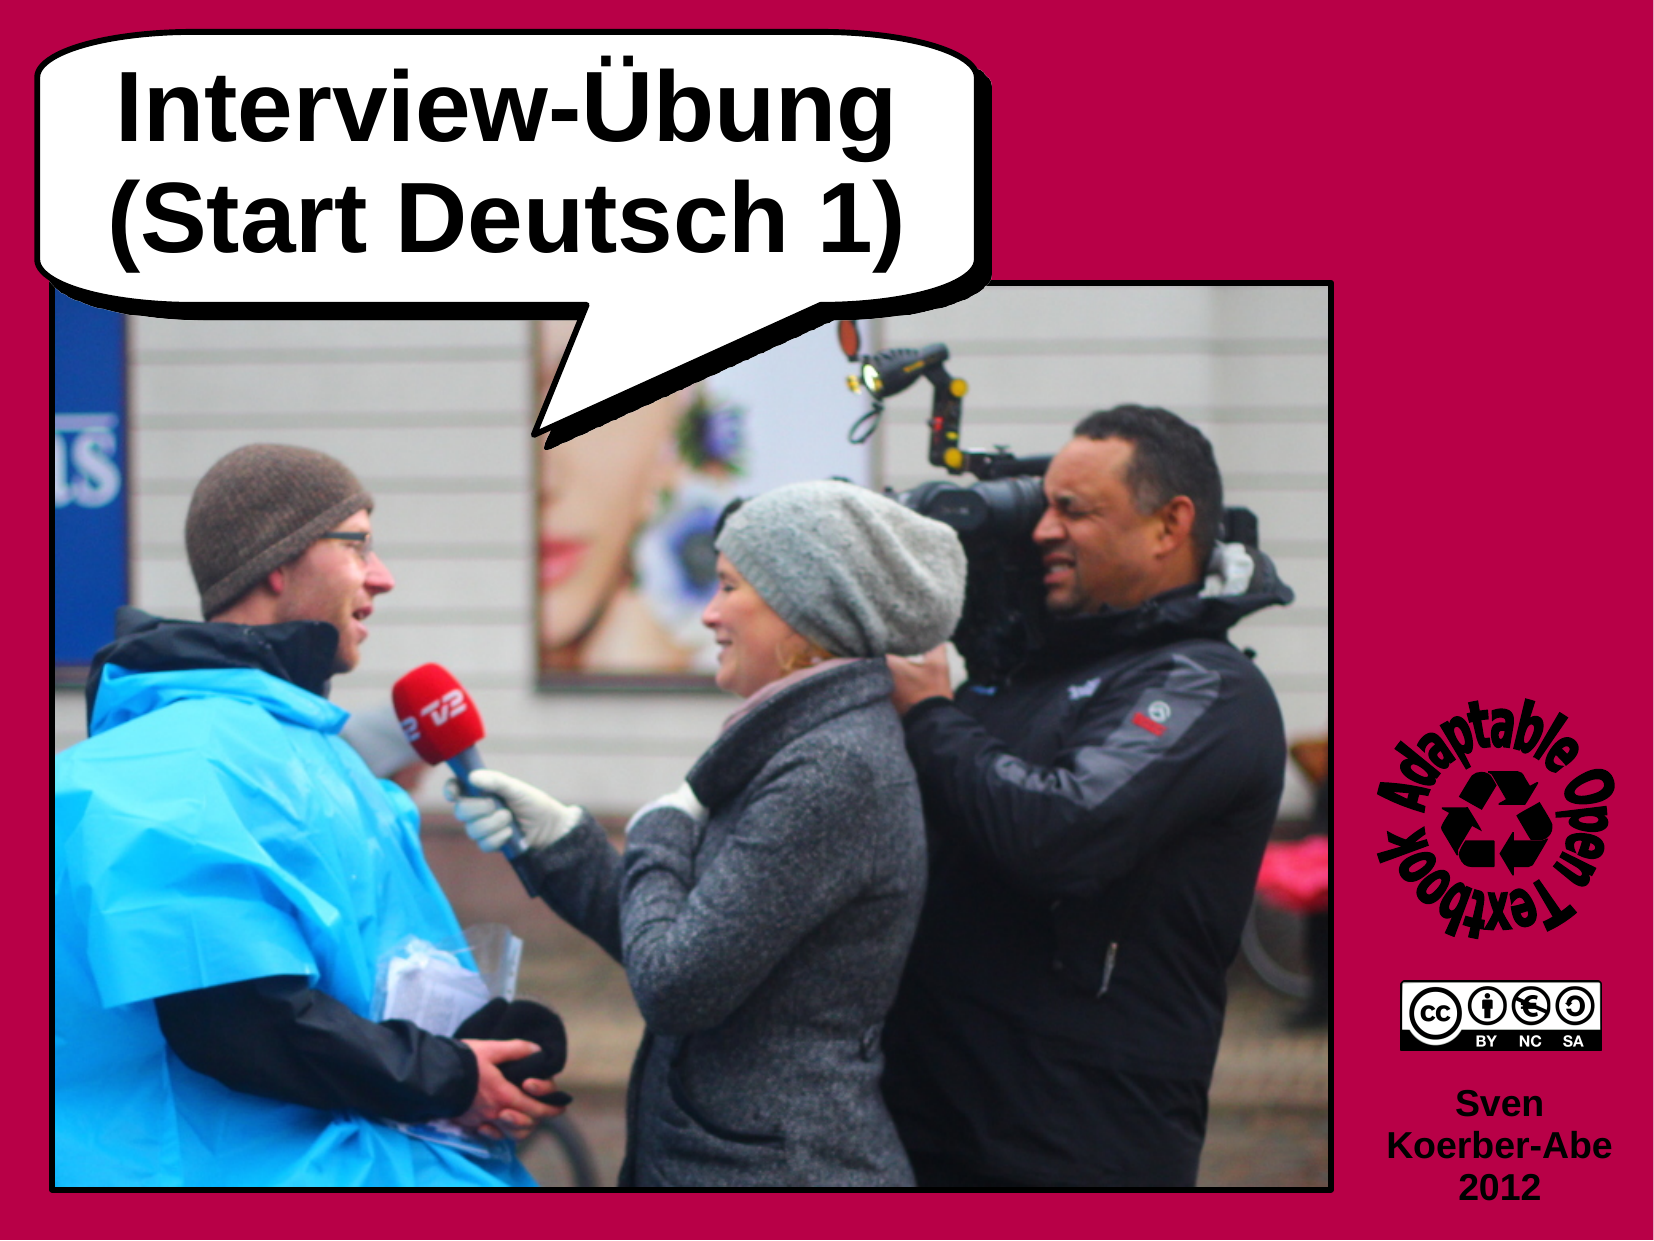

Interview-Übung
(Start Deutsch 1)
Sven
Koerber-Abe
2012